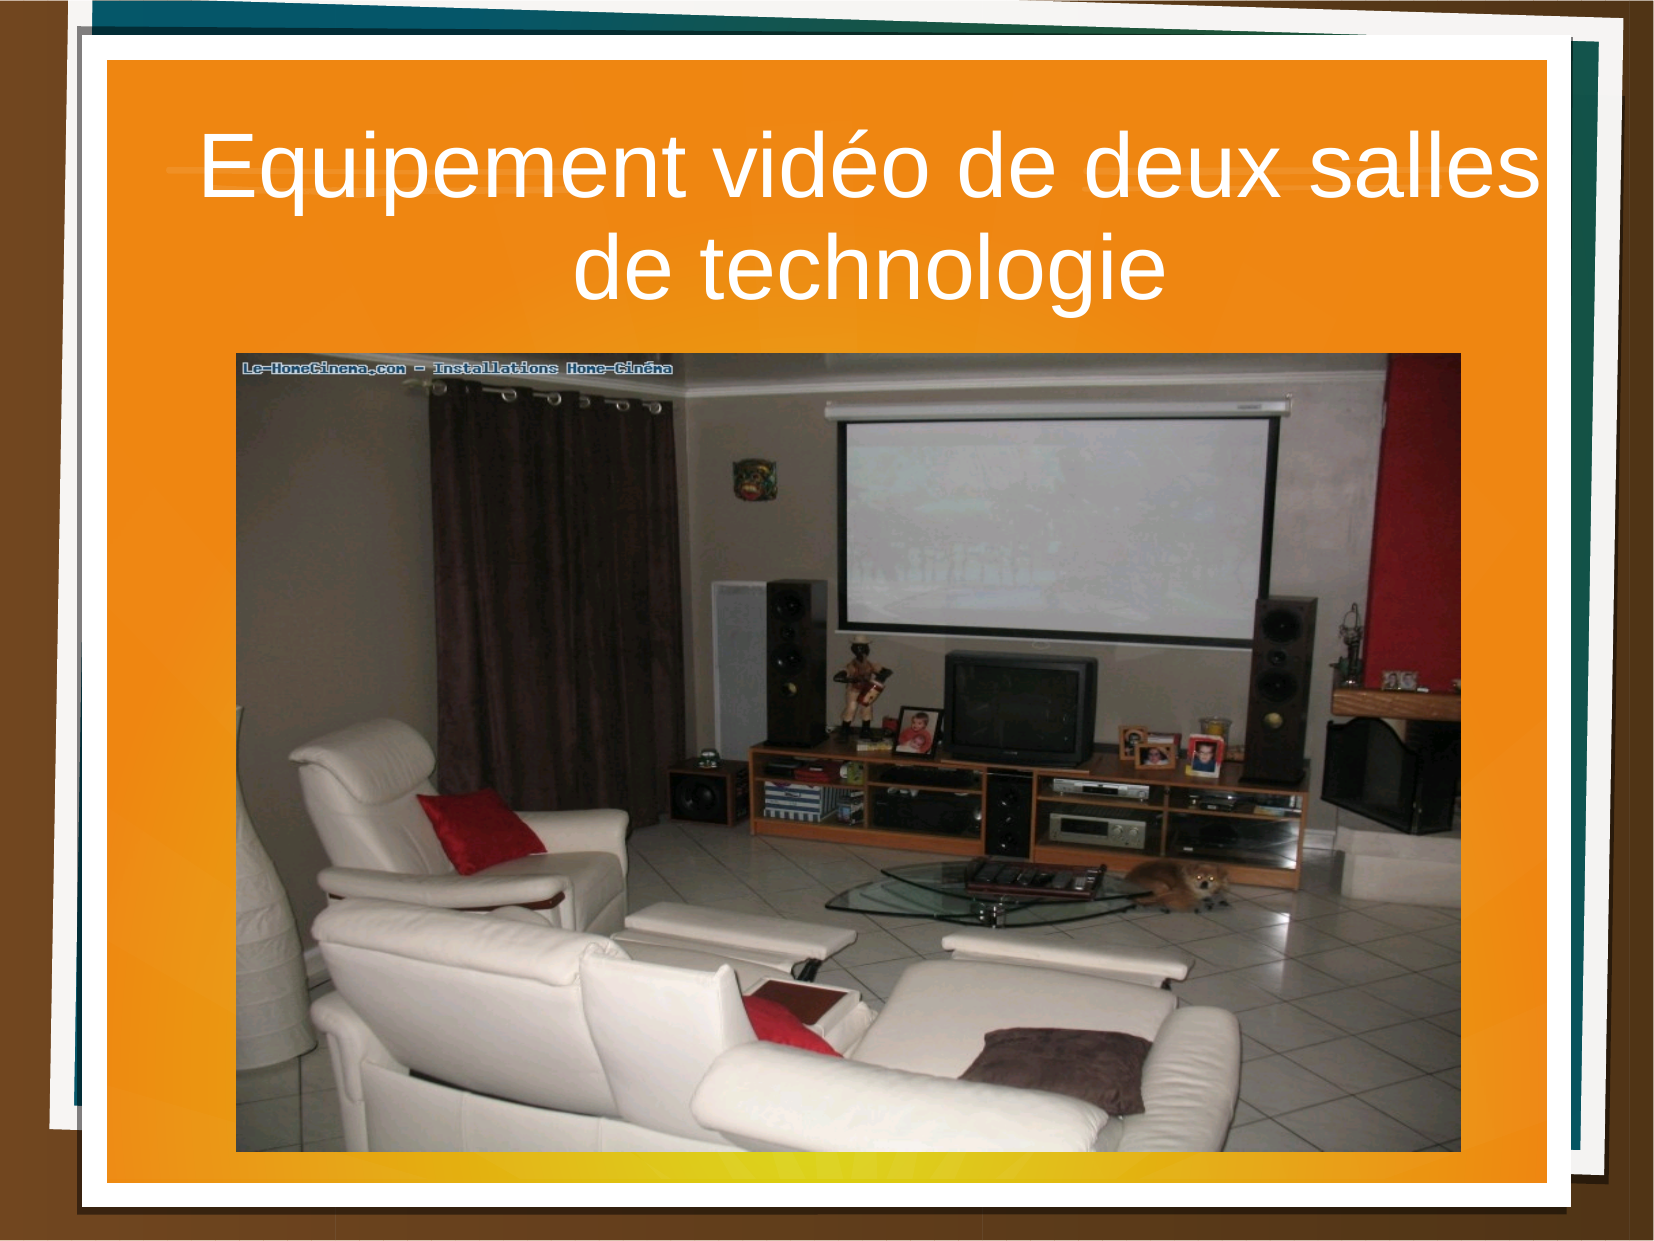

# Equipement vidéo de deux salles de technologie